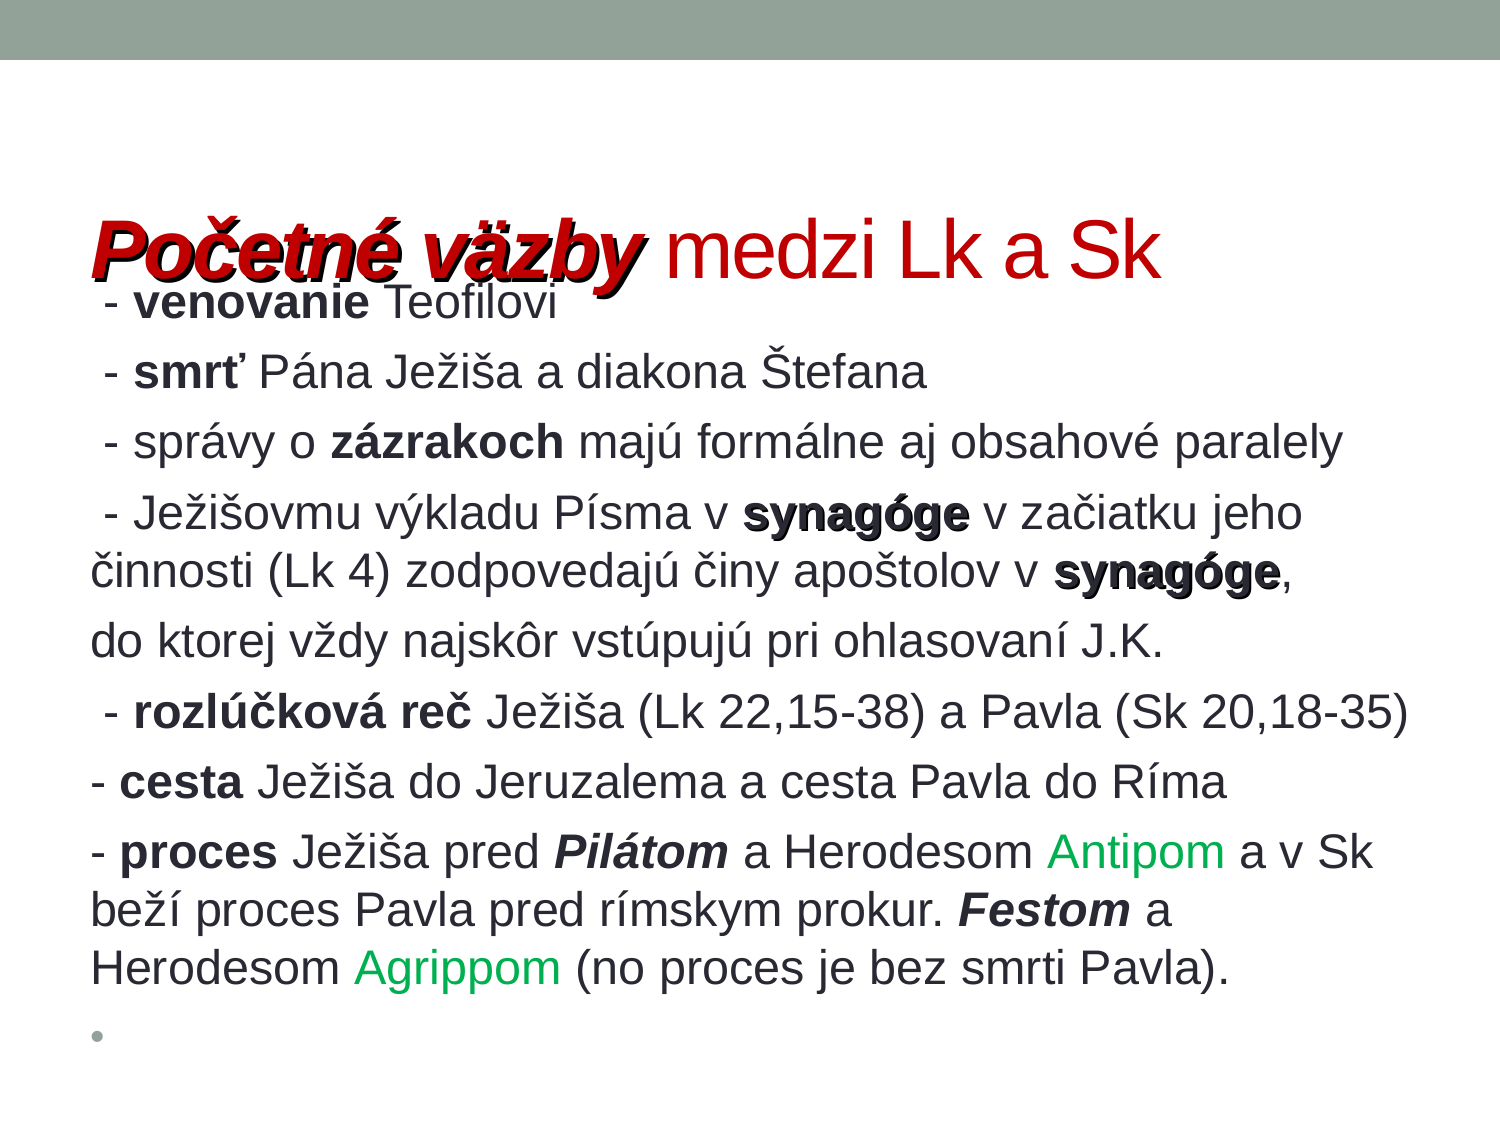

# Početné väzby medzi Lk a Sk
 - venovanie Teofilovi
 - smrť Pána Ježiša a diakona Štefana
 - správy o zázrakoch majú formálne aj obsahové paralely
 - Ježišovmu výkladu Písma v synagóge v začiatku jeho činnosti (Lk 4) zodpovedajú činy apoštolov v synagóge,
do ktorej vždy najskôr vstúpujú pri ohlasovaní J.K.
 - rozlúčková reč Ježiša (Lk 22,15-38) a Pavla (Sk 20,18-35)
- cesta Ježiša do Jeruzalema a cesta Pavla do Ríma
- proces Ježiša pred Pilátom a Herodesom Antipom a v Sk beží proces Pavla pred rímskym prokur. Festom a Herodesom Agrippom (no proces je bez smrti Pavla).